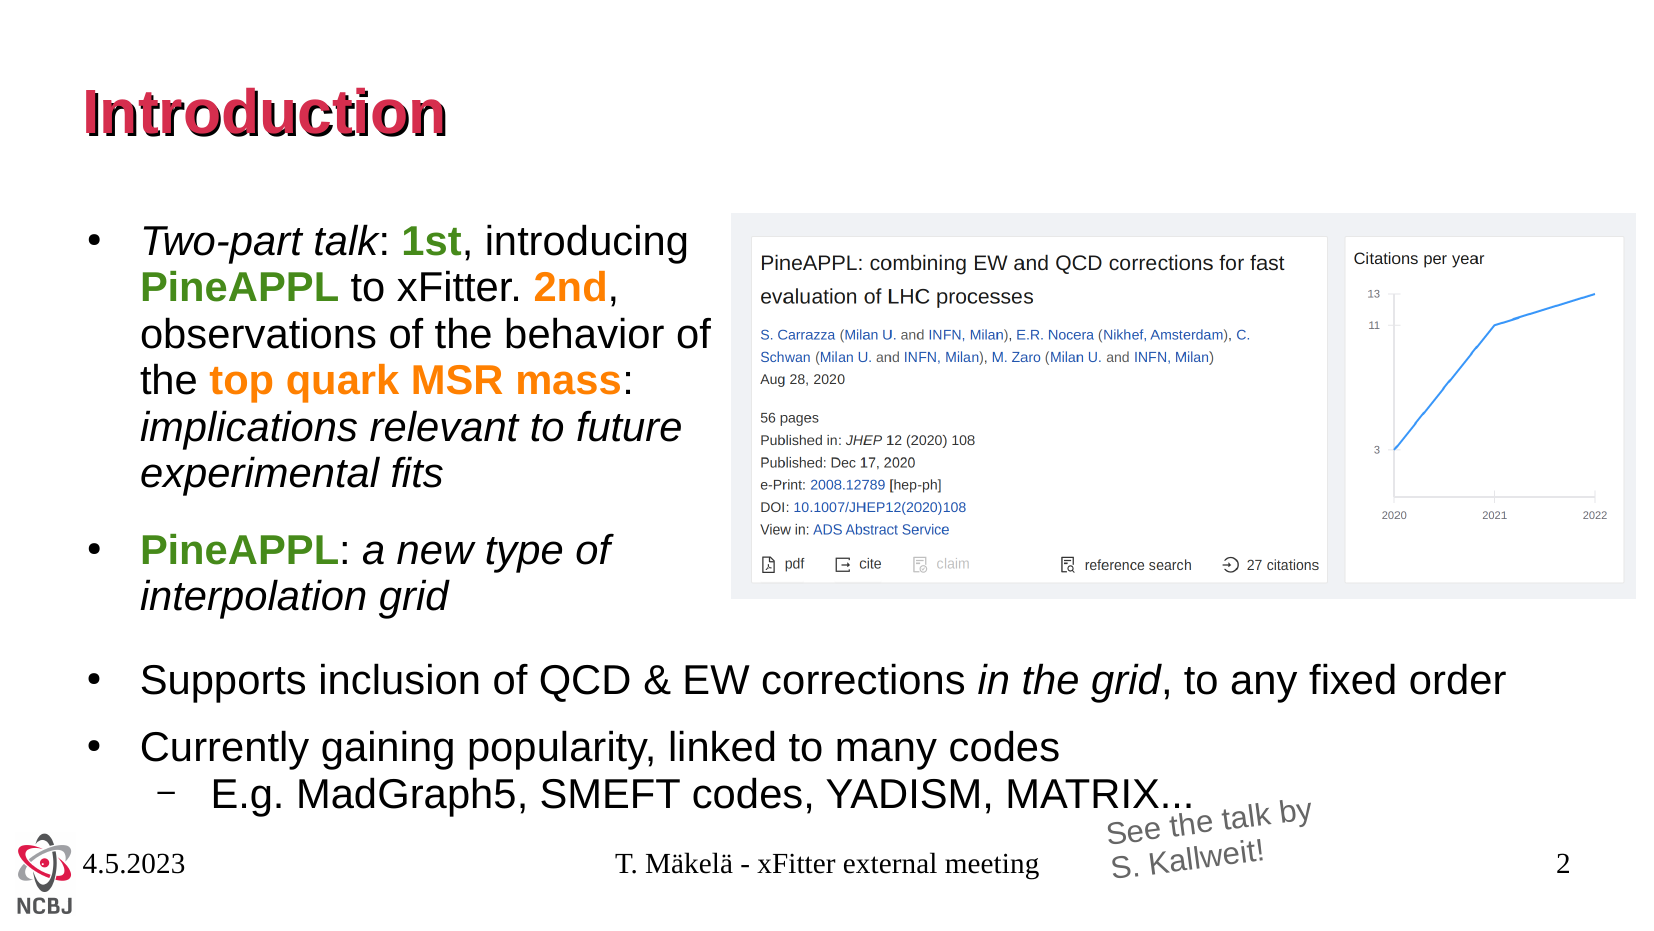

# Introduction
Two-part talk: 1st, introducing PineAPPL to xFitter. 2nd, observations of the behavior of the top quark MSR mass: implications relevant to future experimental fits
PineAPPL: a new type of interpolation grid
Supports inclusion of QCD & EW corrections in the grid, to any fixed order
Currently gaining popularity, linked to many codes
E.g. MadGraph5, SMEFT codes, YADISM, MATRIX...
See the talk by S. Kallweit!
4.5.2023
T. Mäkelä - xFitter external meeting
2